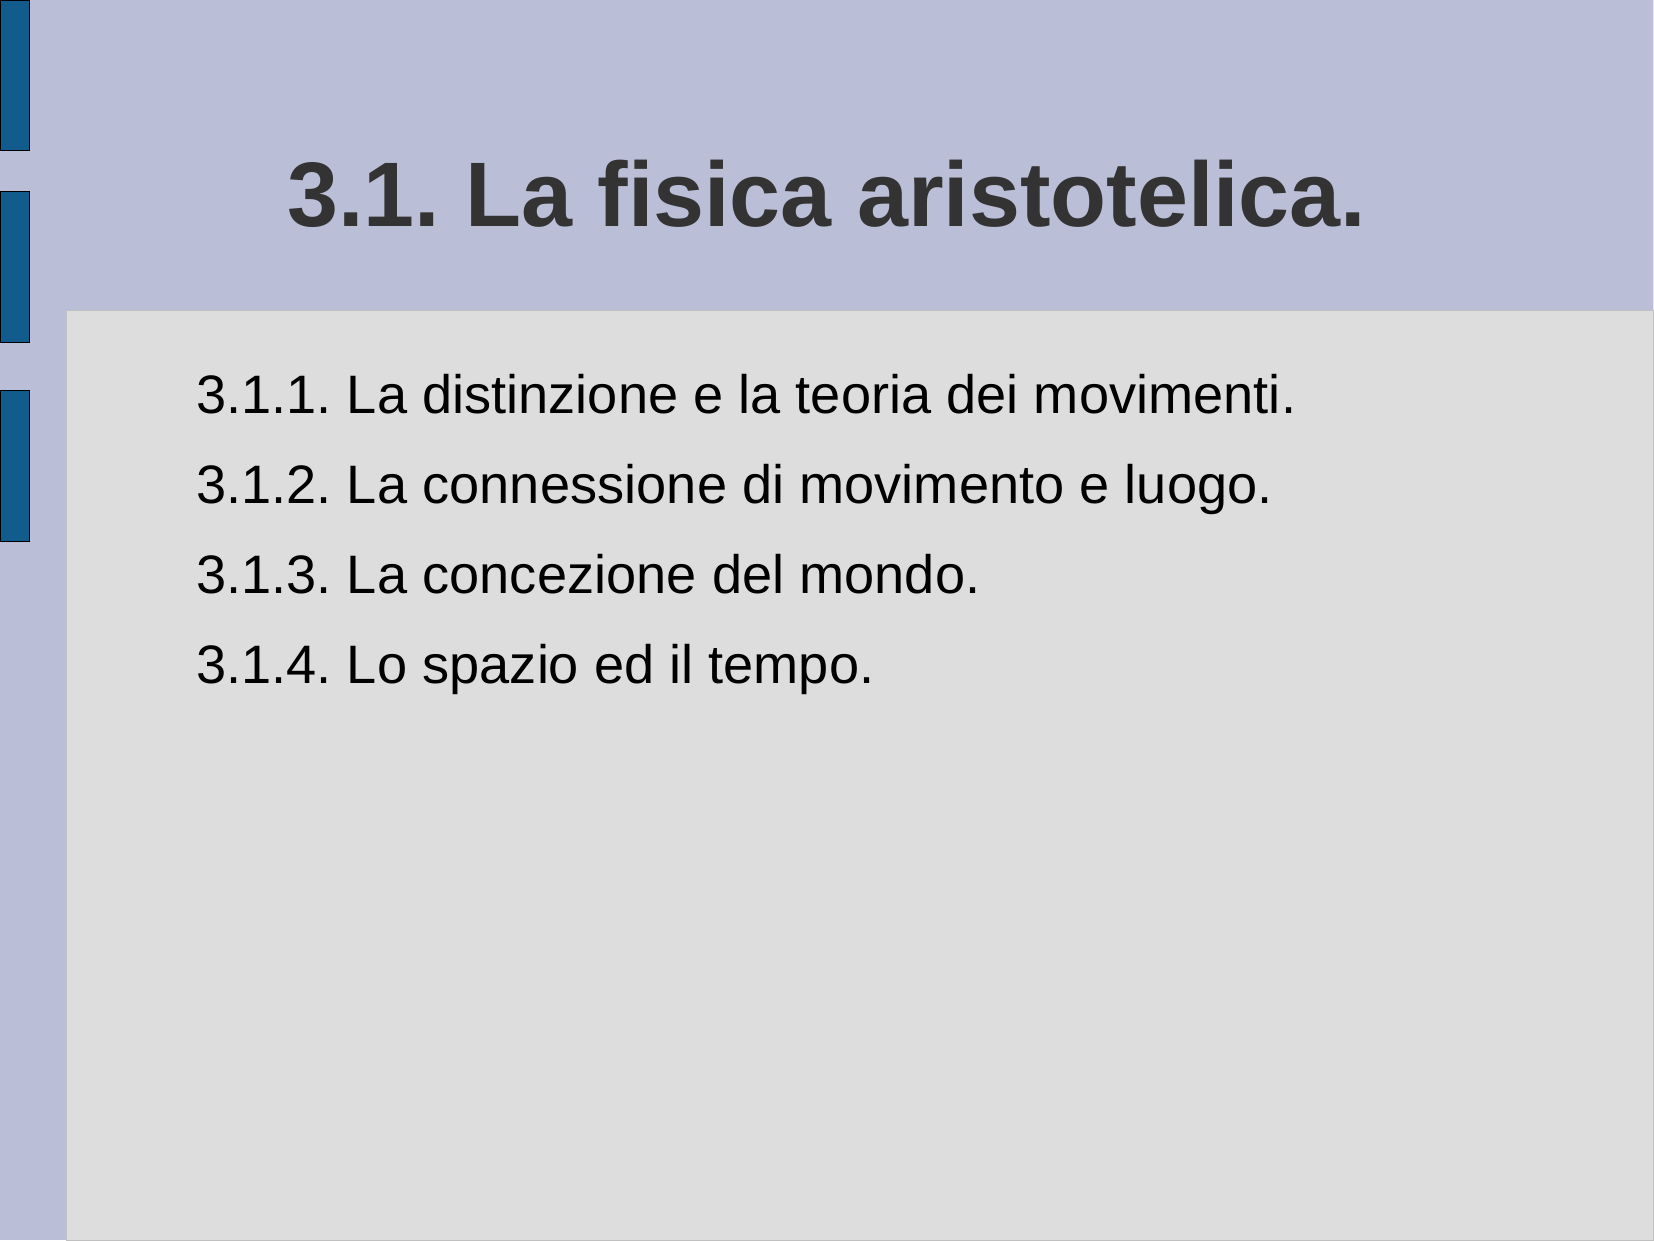

# 3.1. La fisica aristotelica.
3.1.1. La distinzione e la teoria dei movimenti.
3.1.2. La connessione di movimento e luogo.
3.1.3. La concezione del mondo.
3.1.4. Lo spazio ed il tempo.